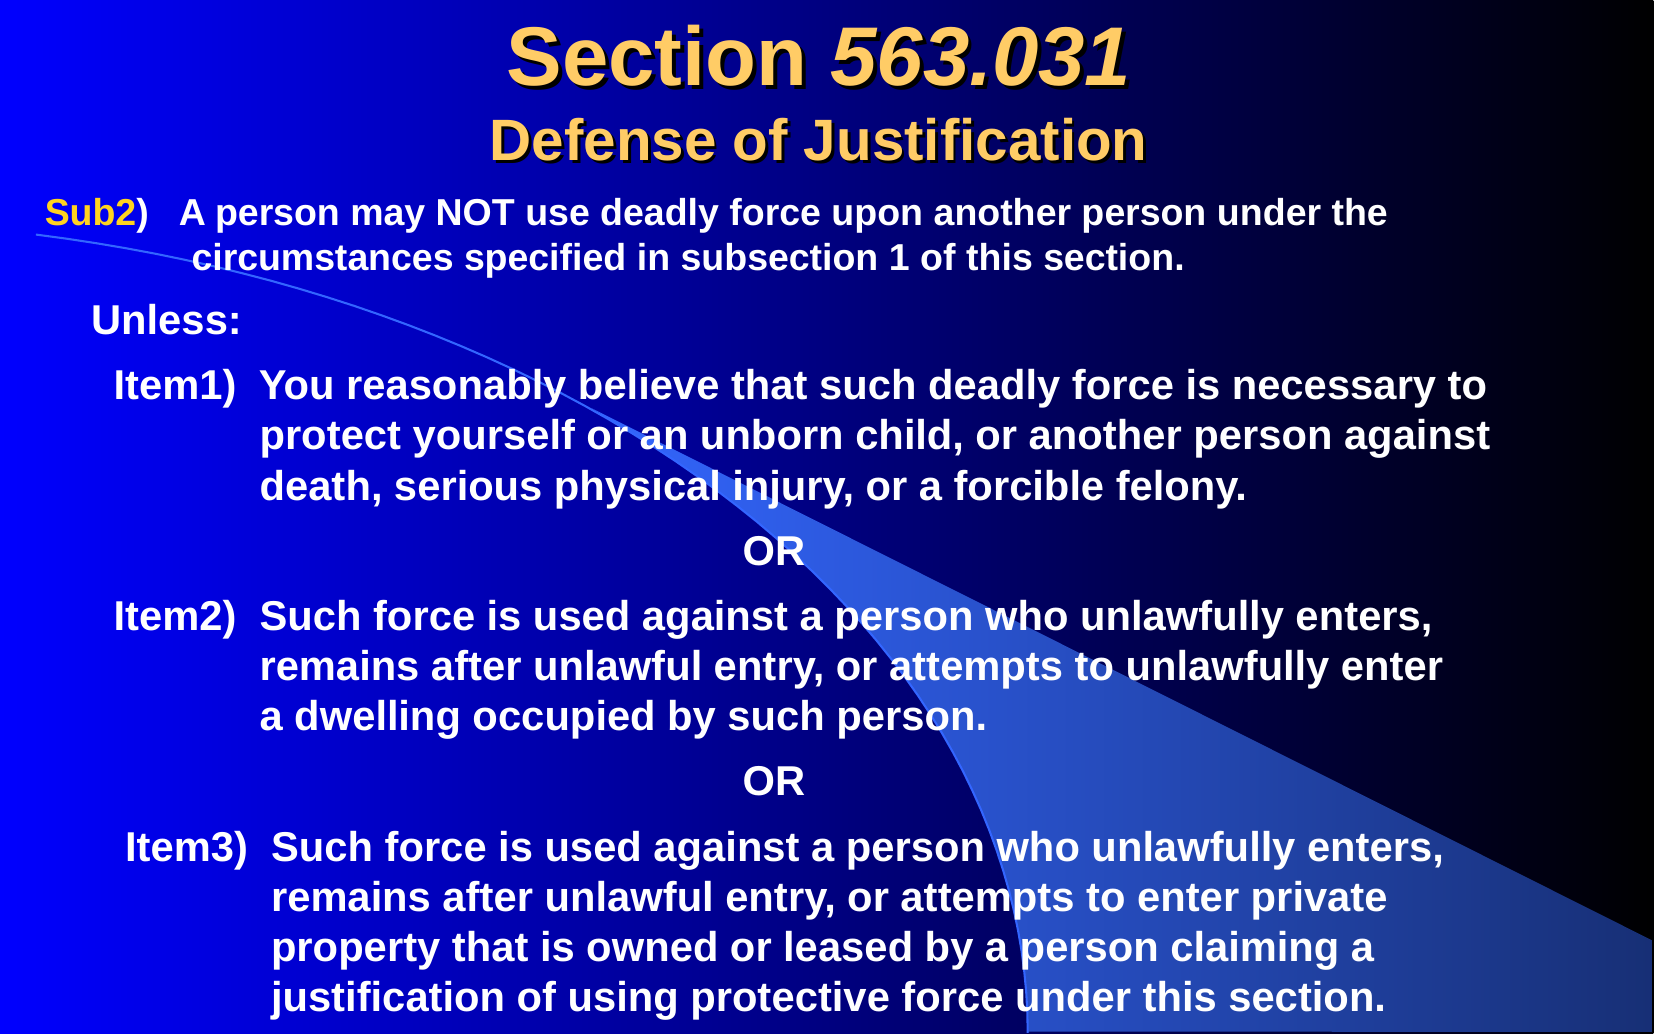

# Section 563.031 Defense of Justification
Sub2) A person may NOT use deadly force upon another person under the circumstances specified in subsection 1 of this section.
 Unless:
 Item1) You reasonably believe that such deadly force is necessary to 			 protect yourself or an unborn child, or another person against 			 death, serious physical injury, or a forcible felony.
OR
 Item2) Such force is used against a person who unlawfully enters, 				 remains after unlawful entry, or attempts to unlawfully enter 				 a dwelling occupied by such person.
OR
 Item3) Such force is used against a person who unlawfully enters, 				 remains after unlawful entry, or attempts to enter private 				 property that is owned or leased by a person claiming a 	 justification of using protective force under this section.